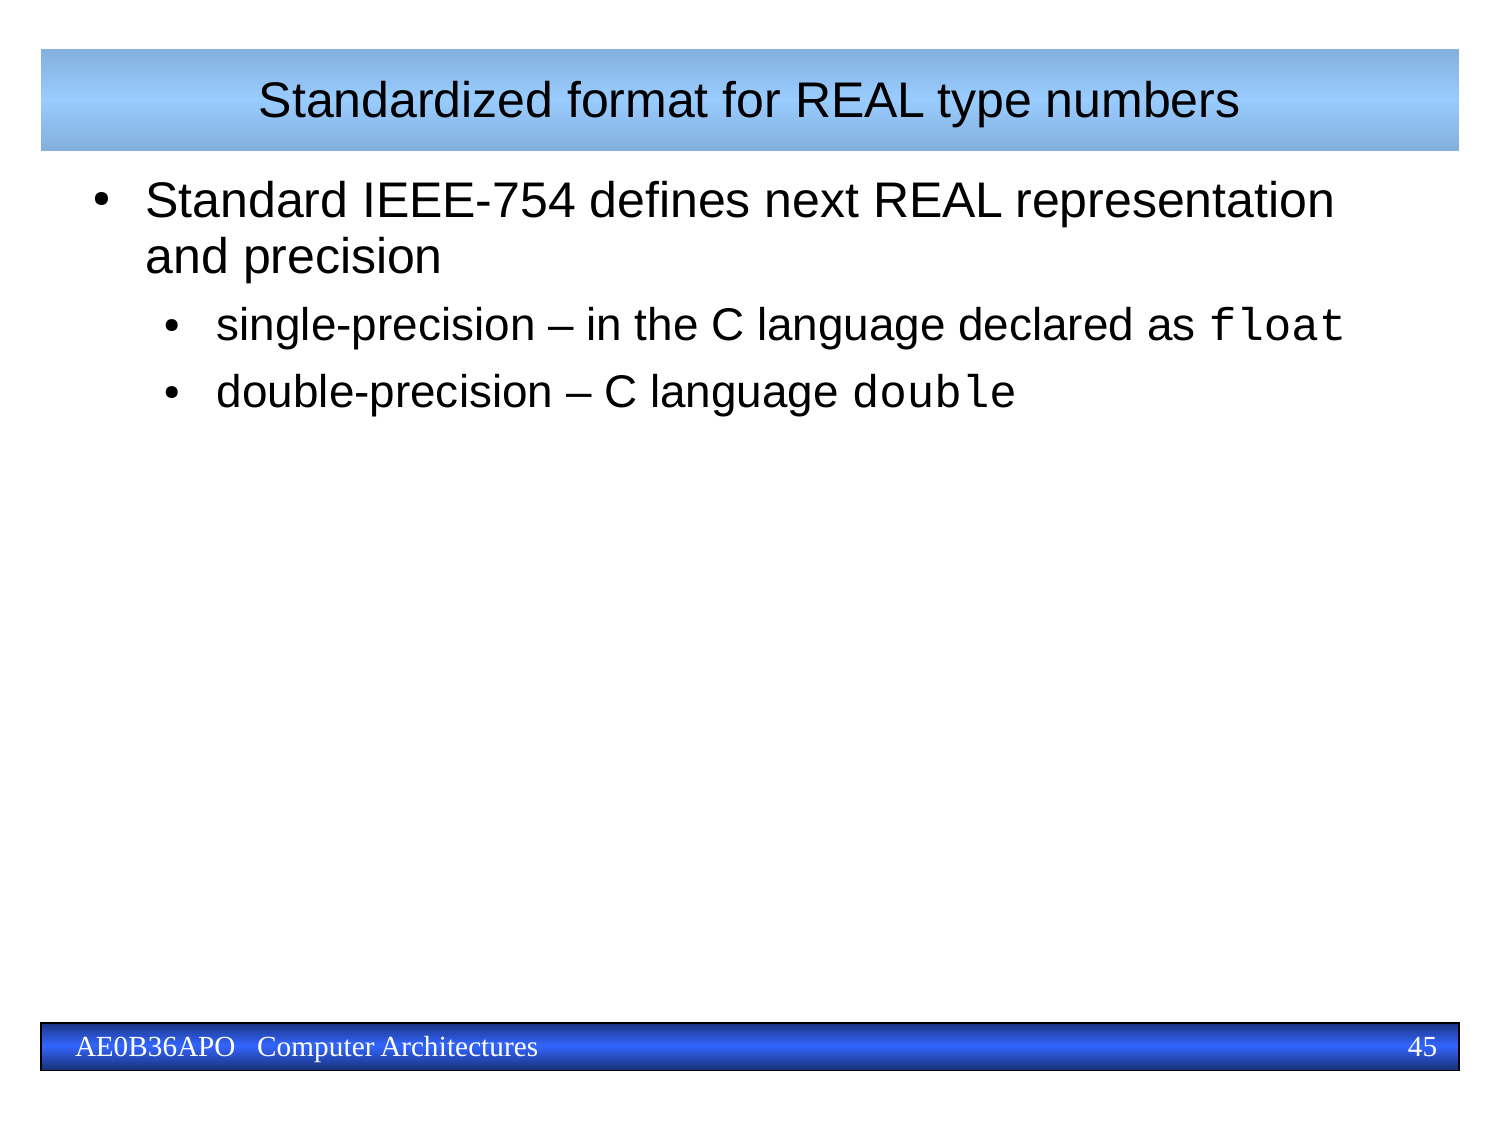

# Standardized format for REAL type numbers
Standard IEEE-754 defines next REAL representation and precision
single-precision – in the C language declared as float
double-precision – C language double
AE0B36APO Computer Architectures
45